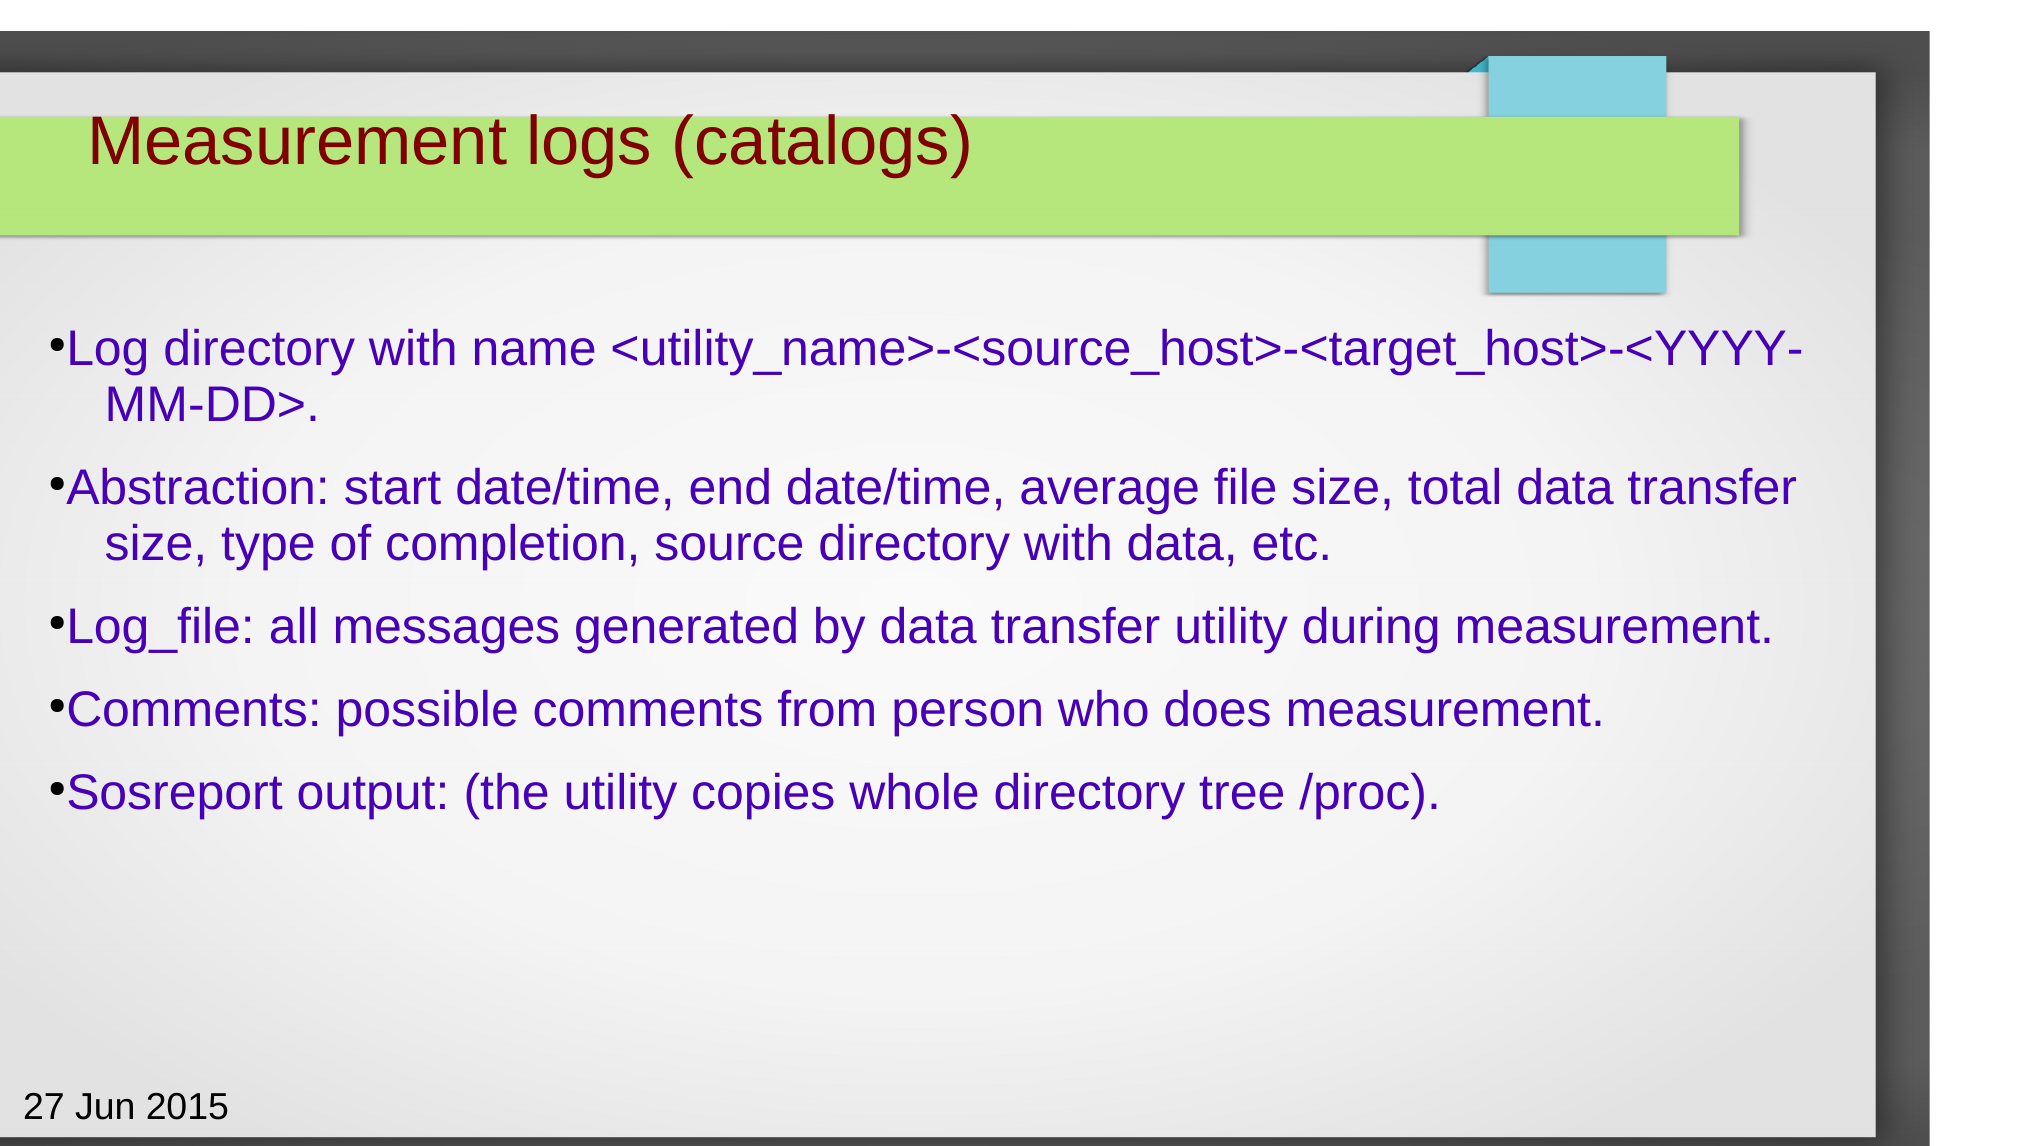

# Measurement logs (catalogs)
Log directory with name <utility_name>-<source_host>-<target_host>-<YYYY-MM-DD>.
Abstraction: start date/time, end date/time, average file size, total data transfer size, type of completion, source directory with data, etc.
Log_file: all messages generated by data transfer utility during measurement.
Comments: possible comments from person who does measurement.
Sosreport output: (the utility copies whole directory tree /proc).